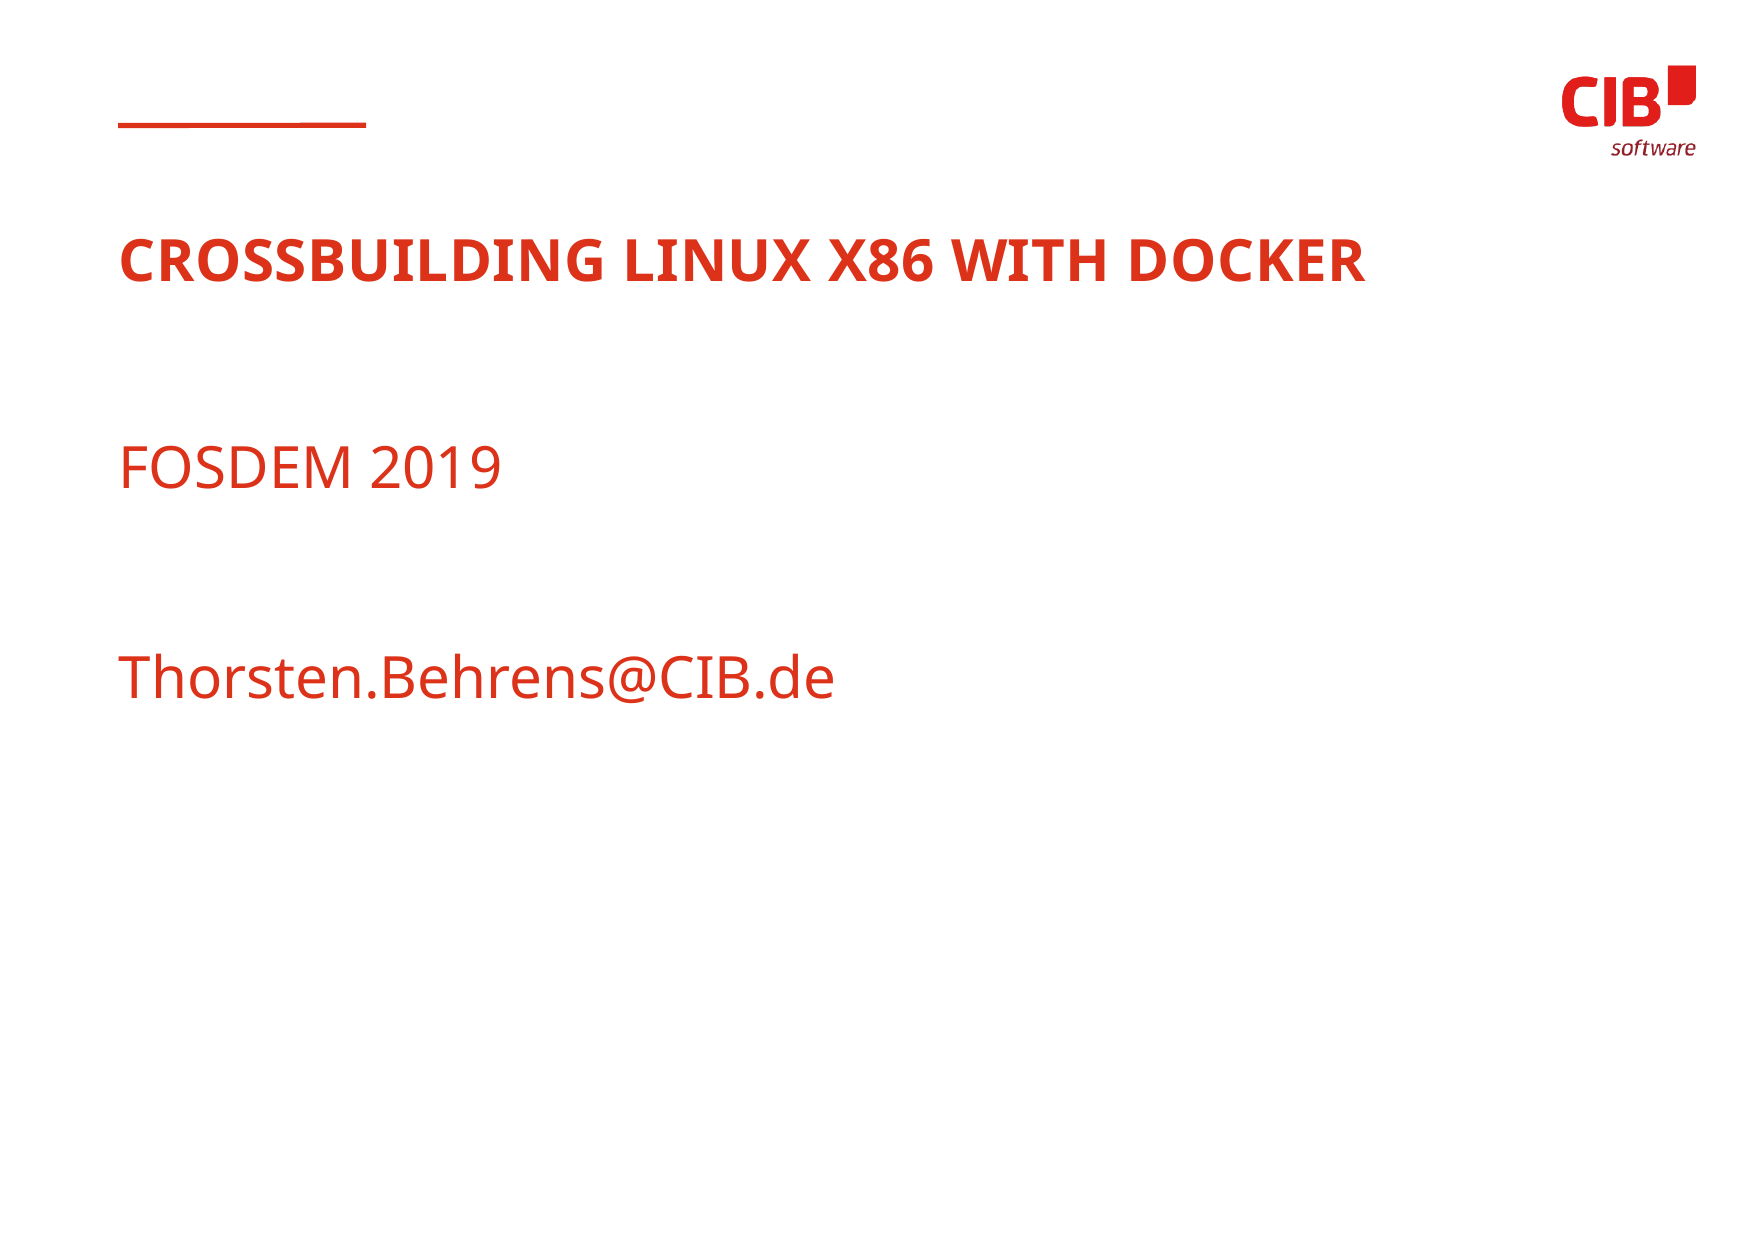

Crossbuilding Linux x86 with Docker
# FOSDEM 2019
Thorsten.Behrens@CIB.de